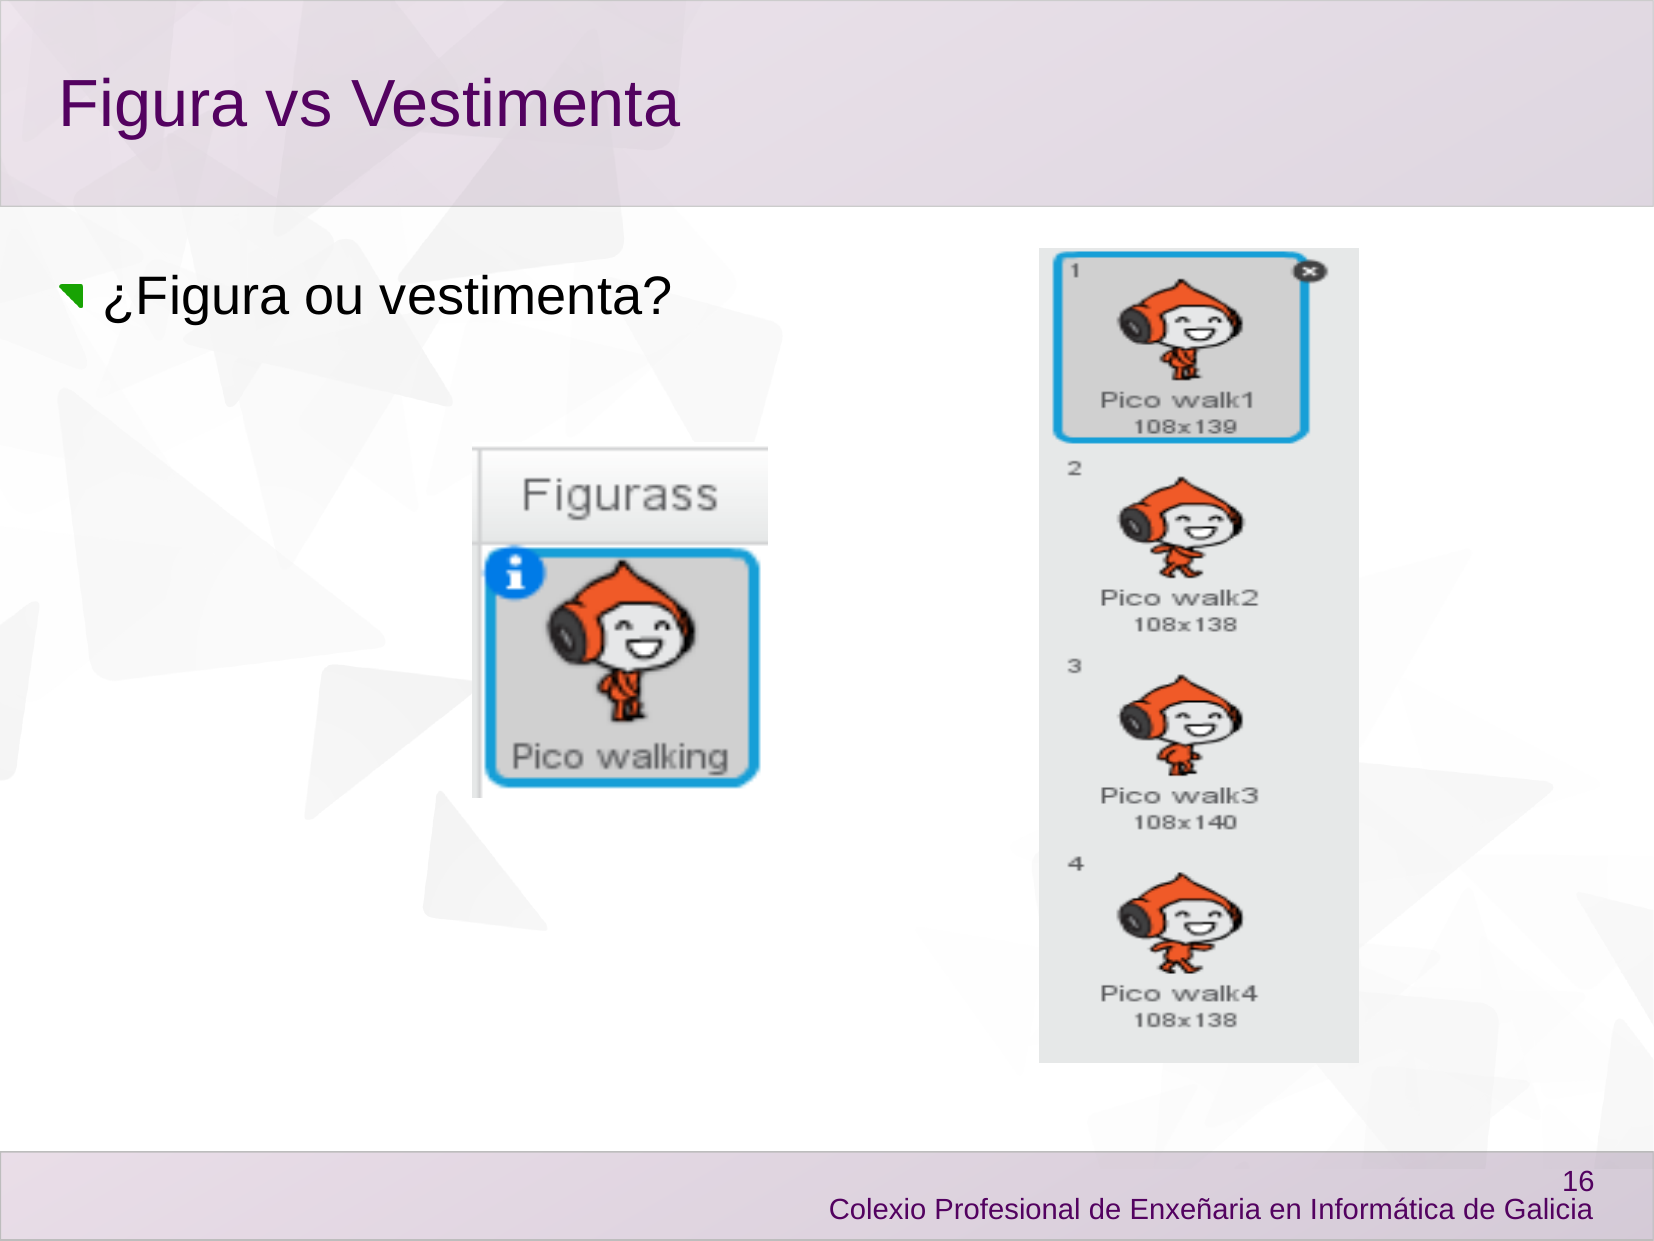

# Figura vs Vestimenta
¿Figura ou vestimenta?
16
Colexio Profesional de Enxeñaria en Informática de Galicia